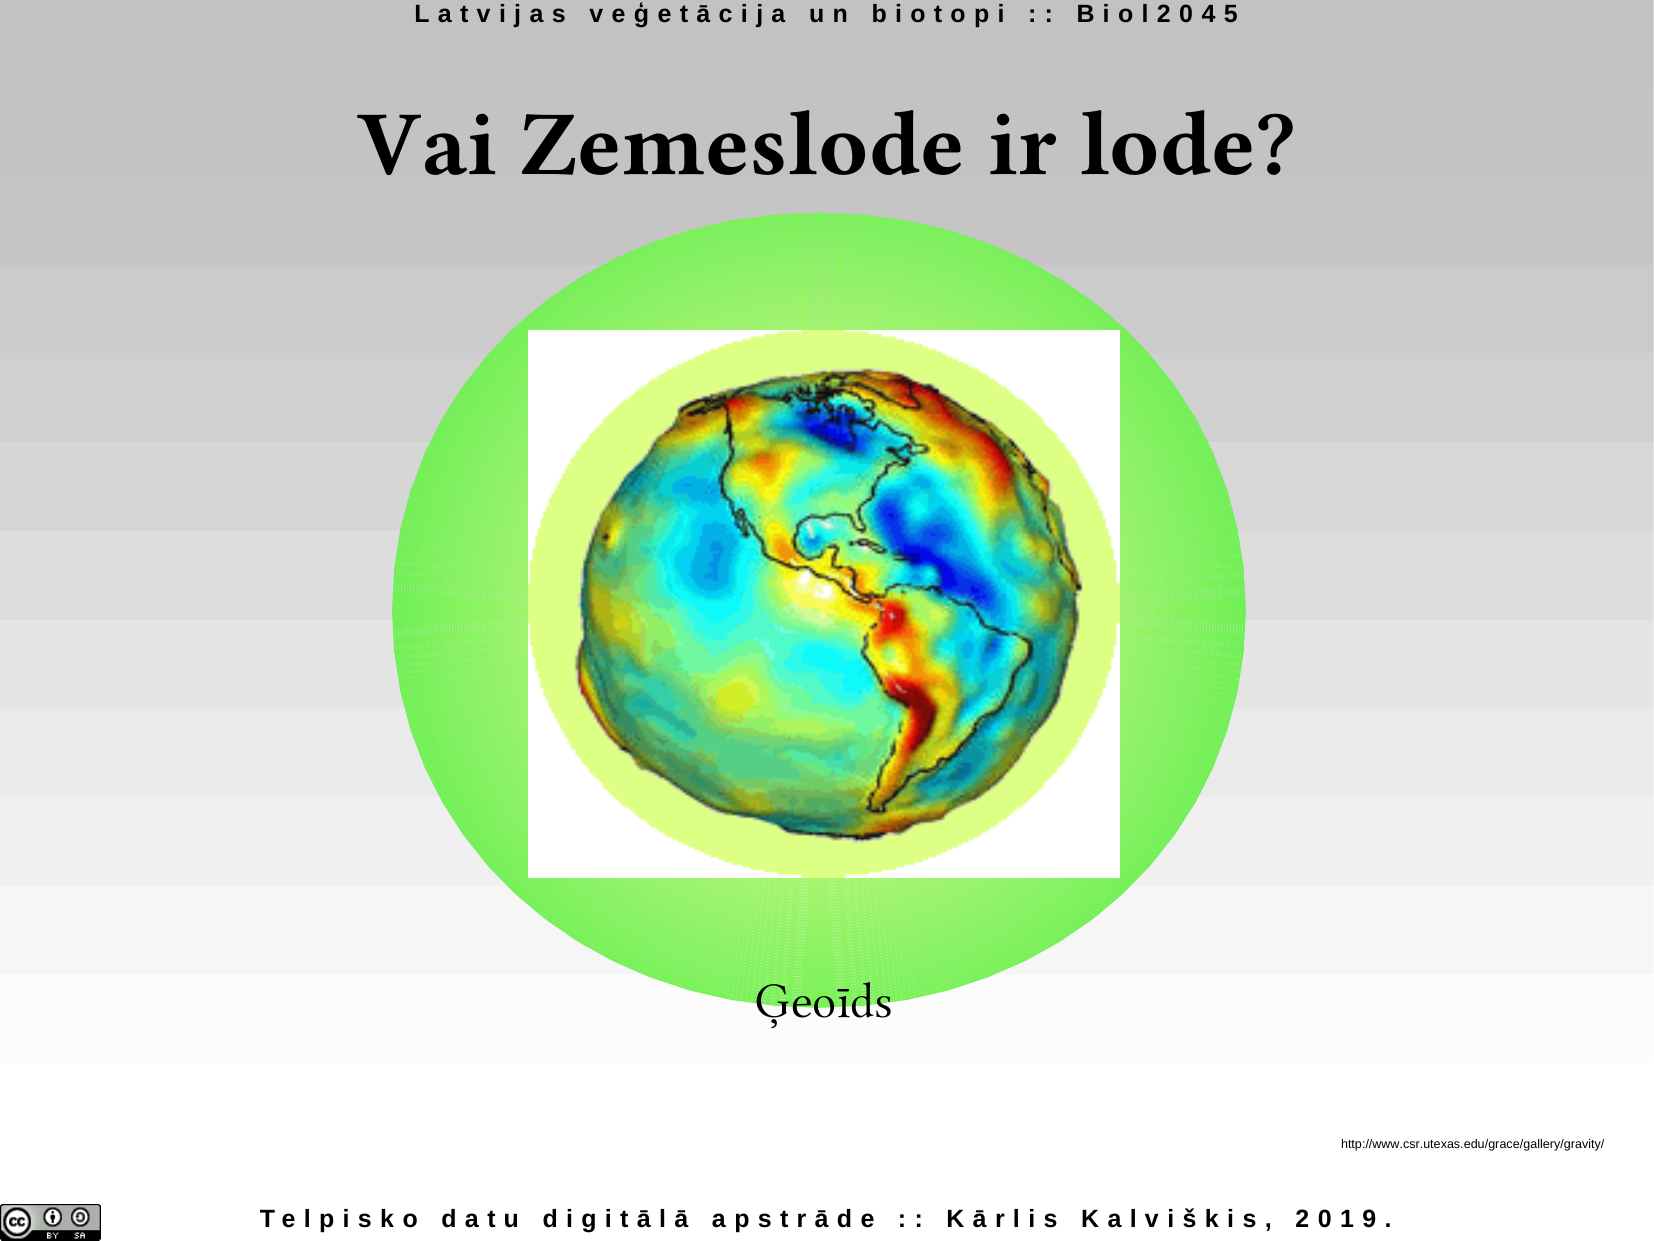

# Vai Zemeslode ir lode?
Ģeoīds
http://www.csr.utexas.edu/grace/gallery/gravity/